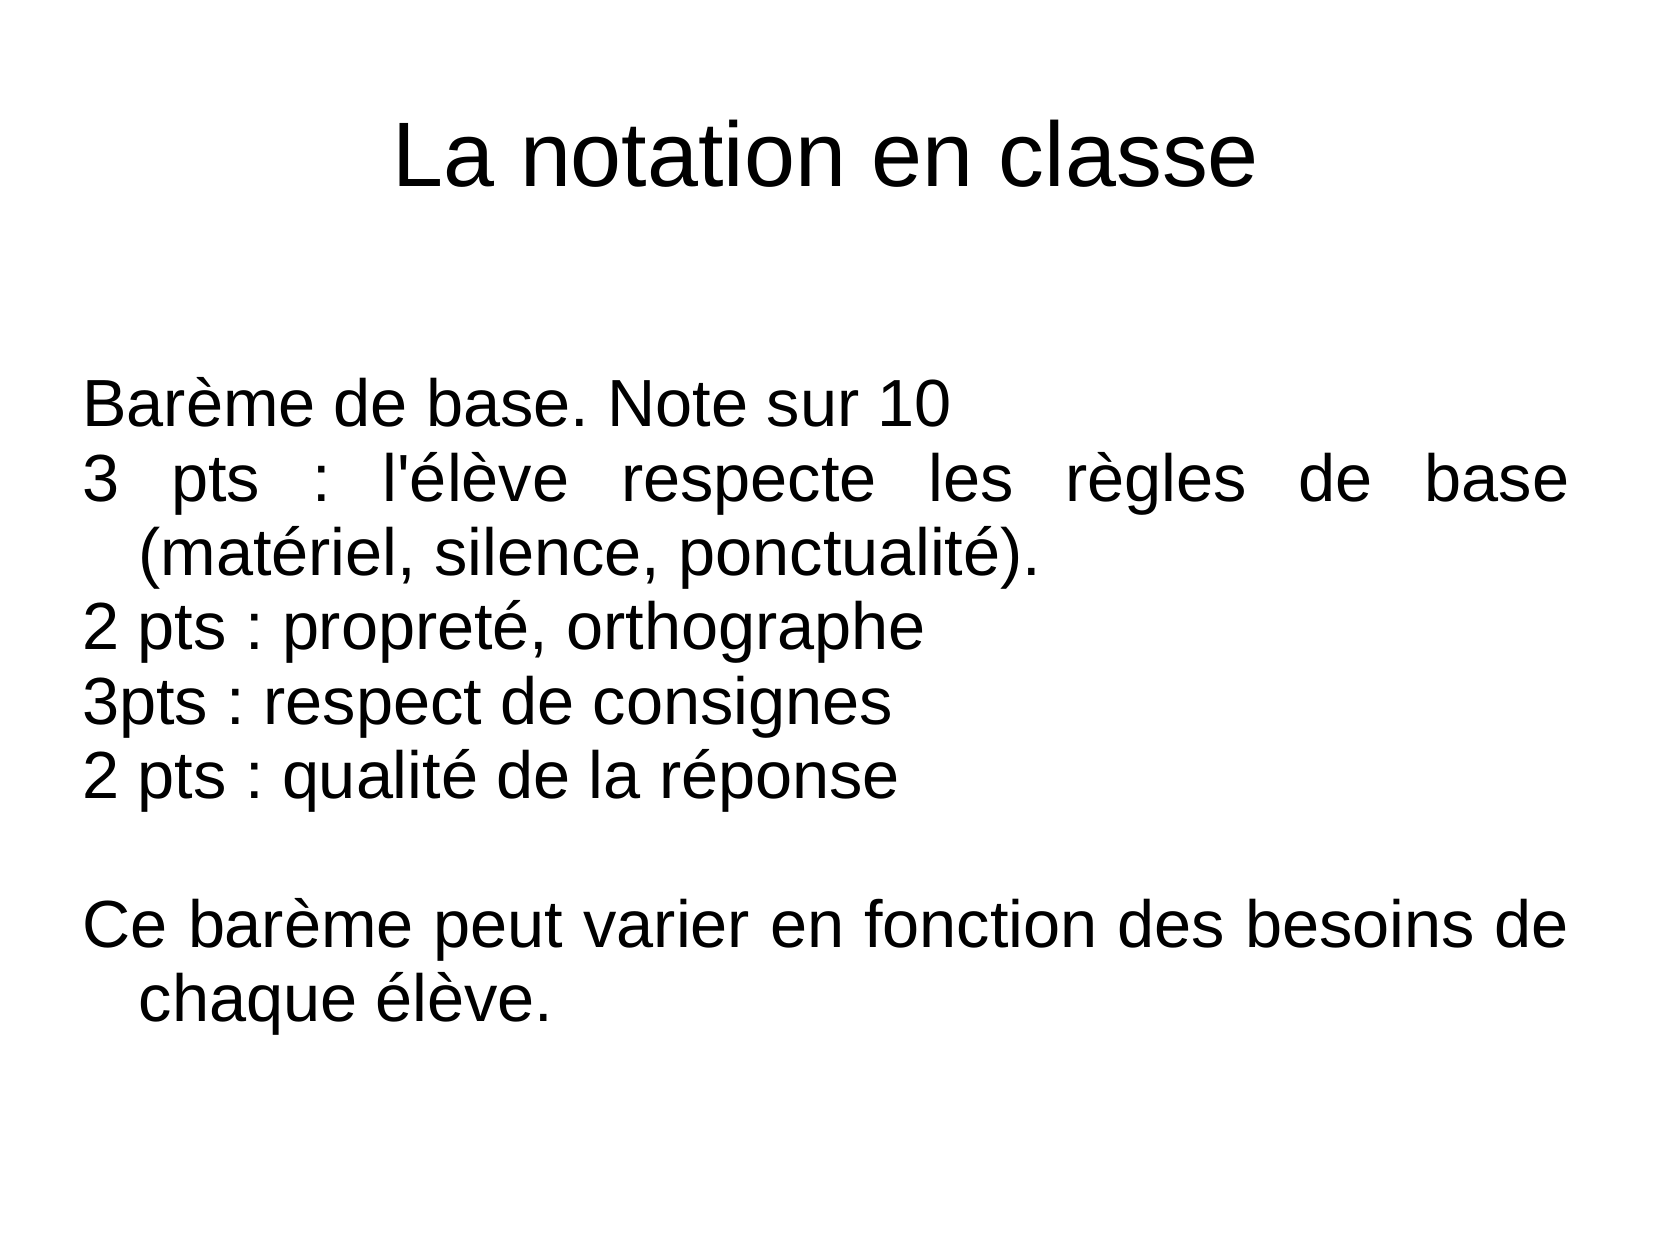

# La notation en classe
Barème de base. Note sur 10
3 pts : l'élève respecte les règles de base (matériel, silence, ponctualité).
2 pts : propreté, orthographe
3pts : respect de consignes
2 pts : qualité de la réponse
Ce barème peut varier en fonction des besoins de chaque élève.